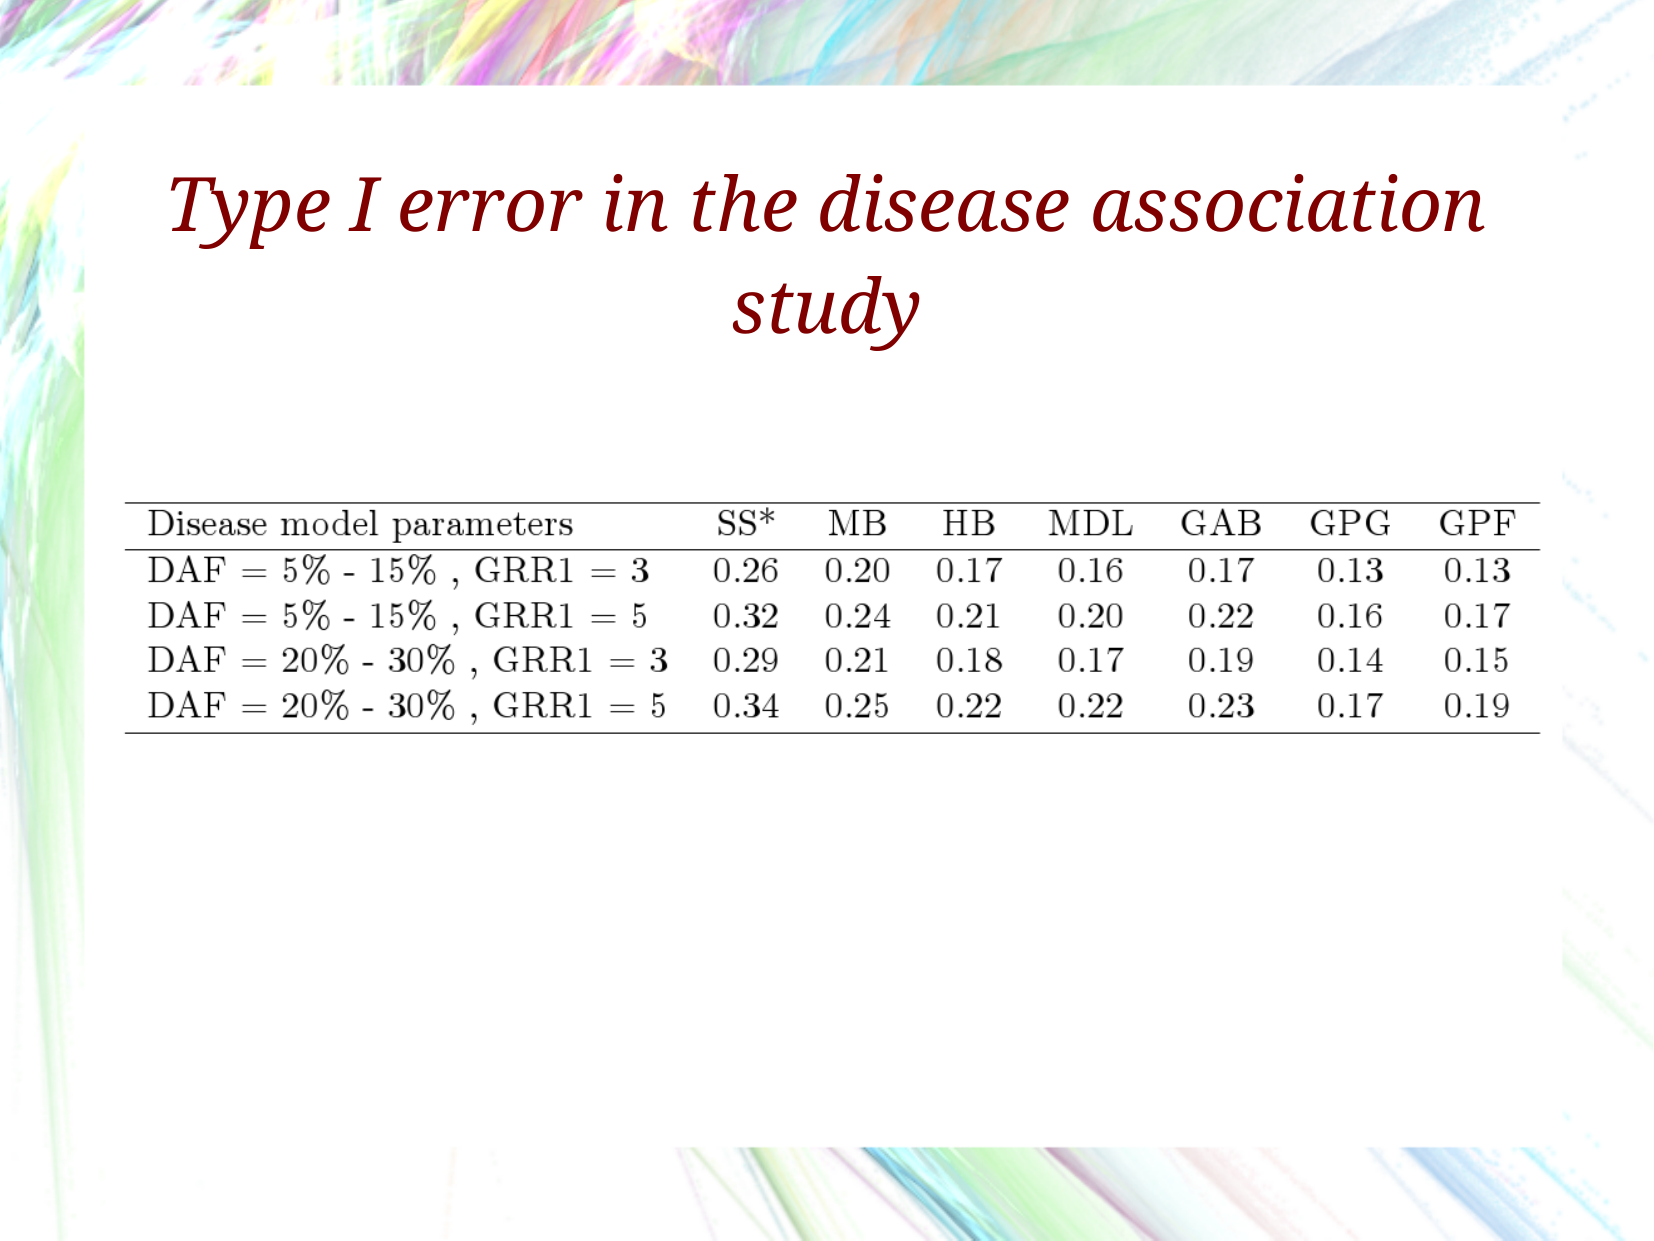

# Type I error in the disease association study